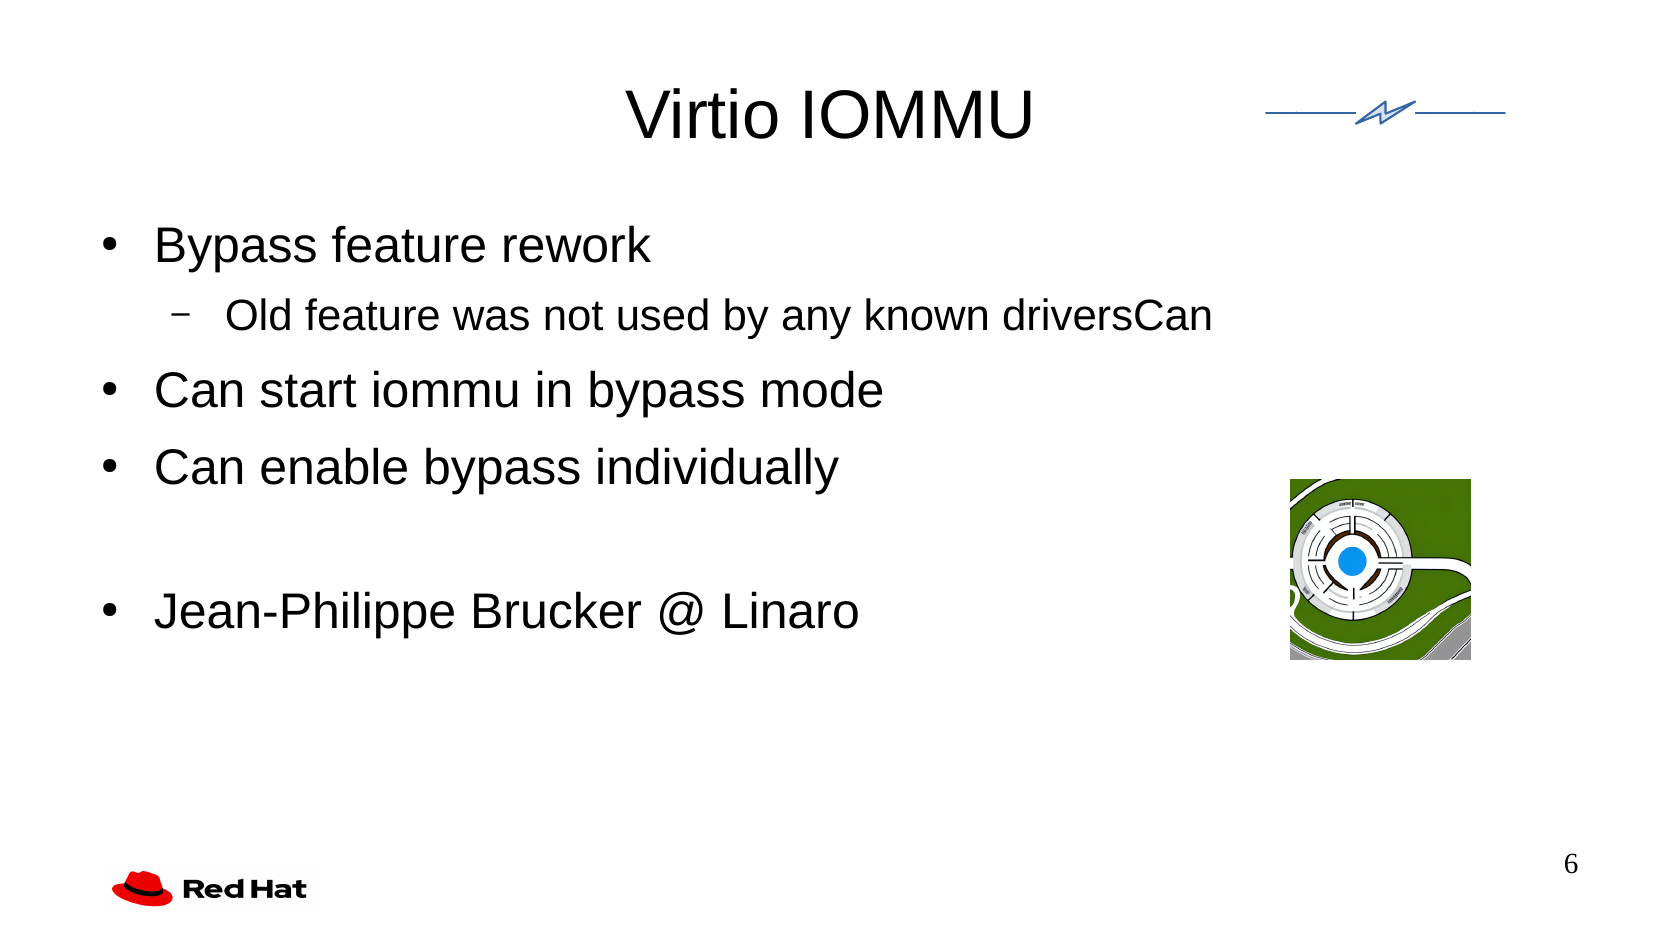

# Virtio IOMMU
Bypass feature rework
Old feature was not used by any known driversCan
Can start iommu in bypass mode
Can enable bypass individually
Jean-Philippe Brucker @ Linaro
6